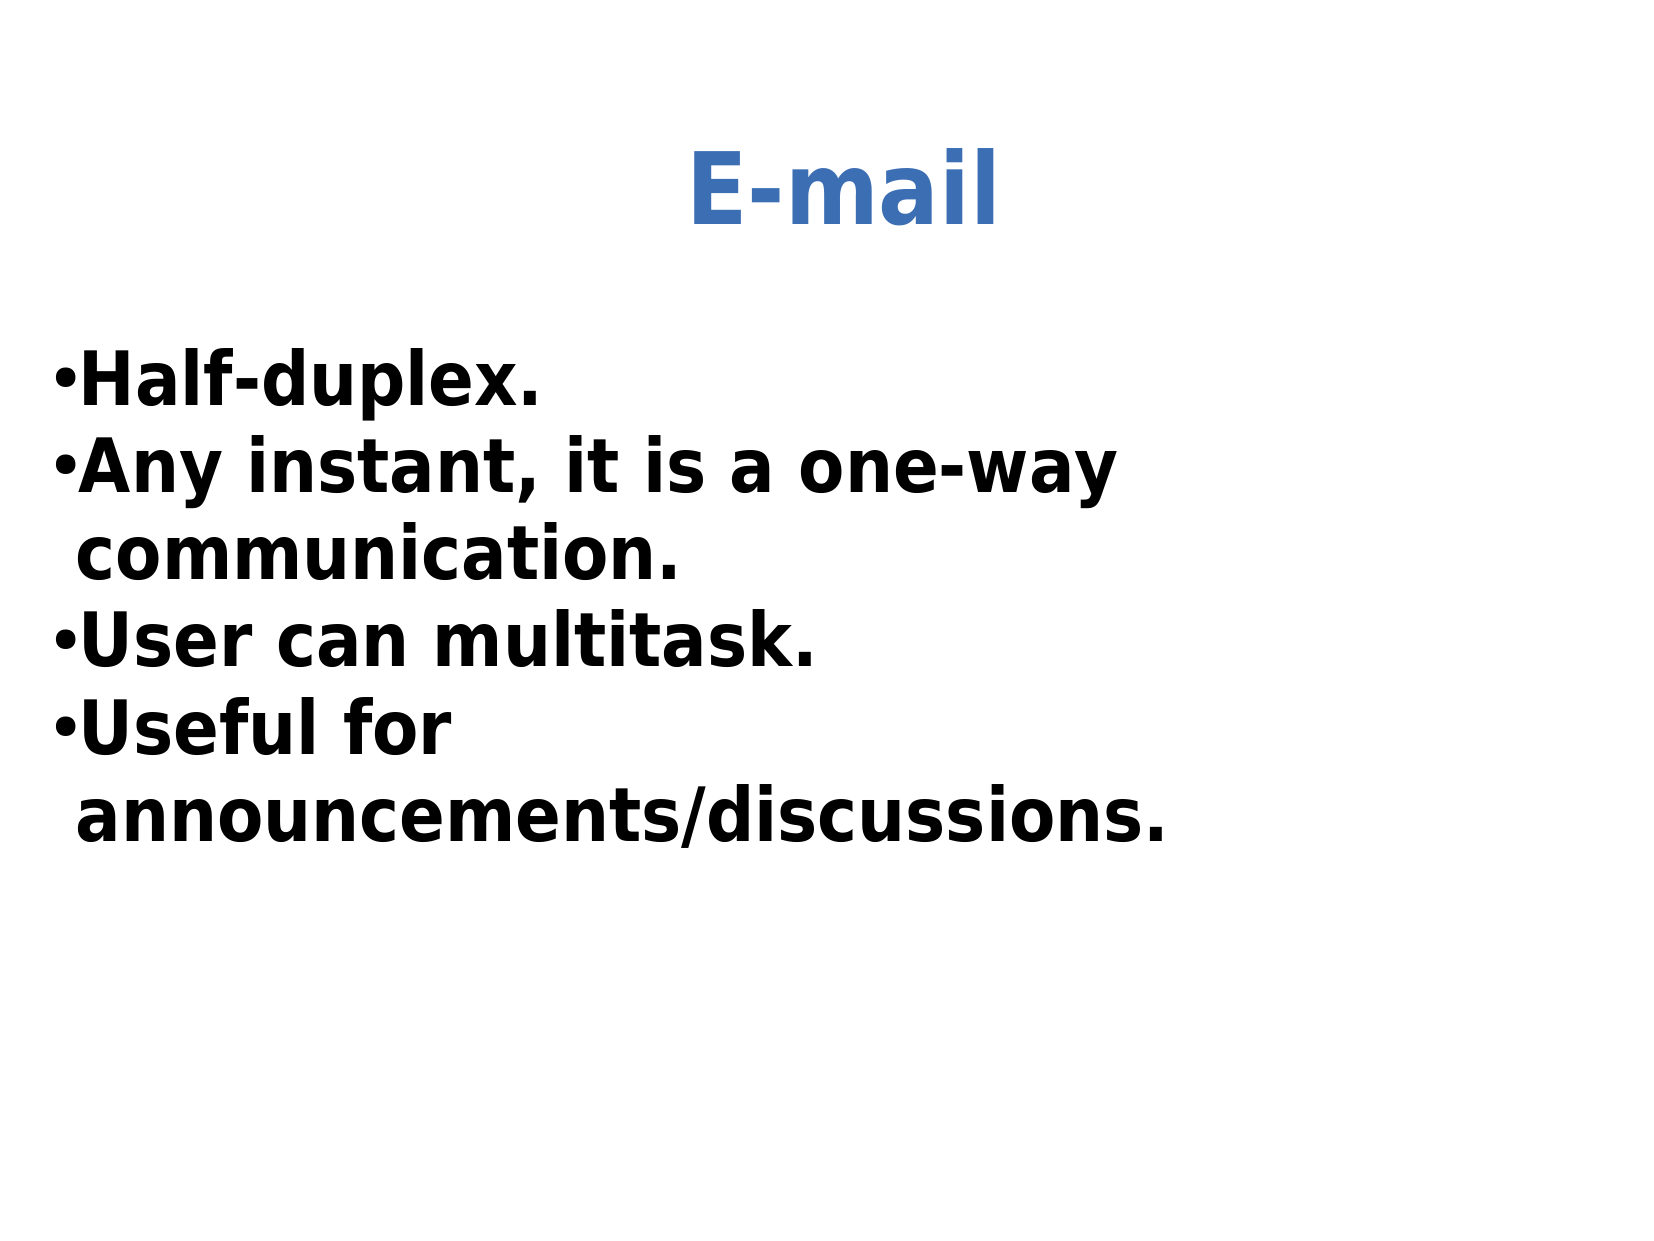

E-mail
Half-duplex.
Any instant, it is a one-way
 communication.
User can multitask.
Useful for
 announcements/discussions.